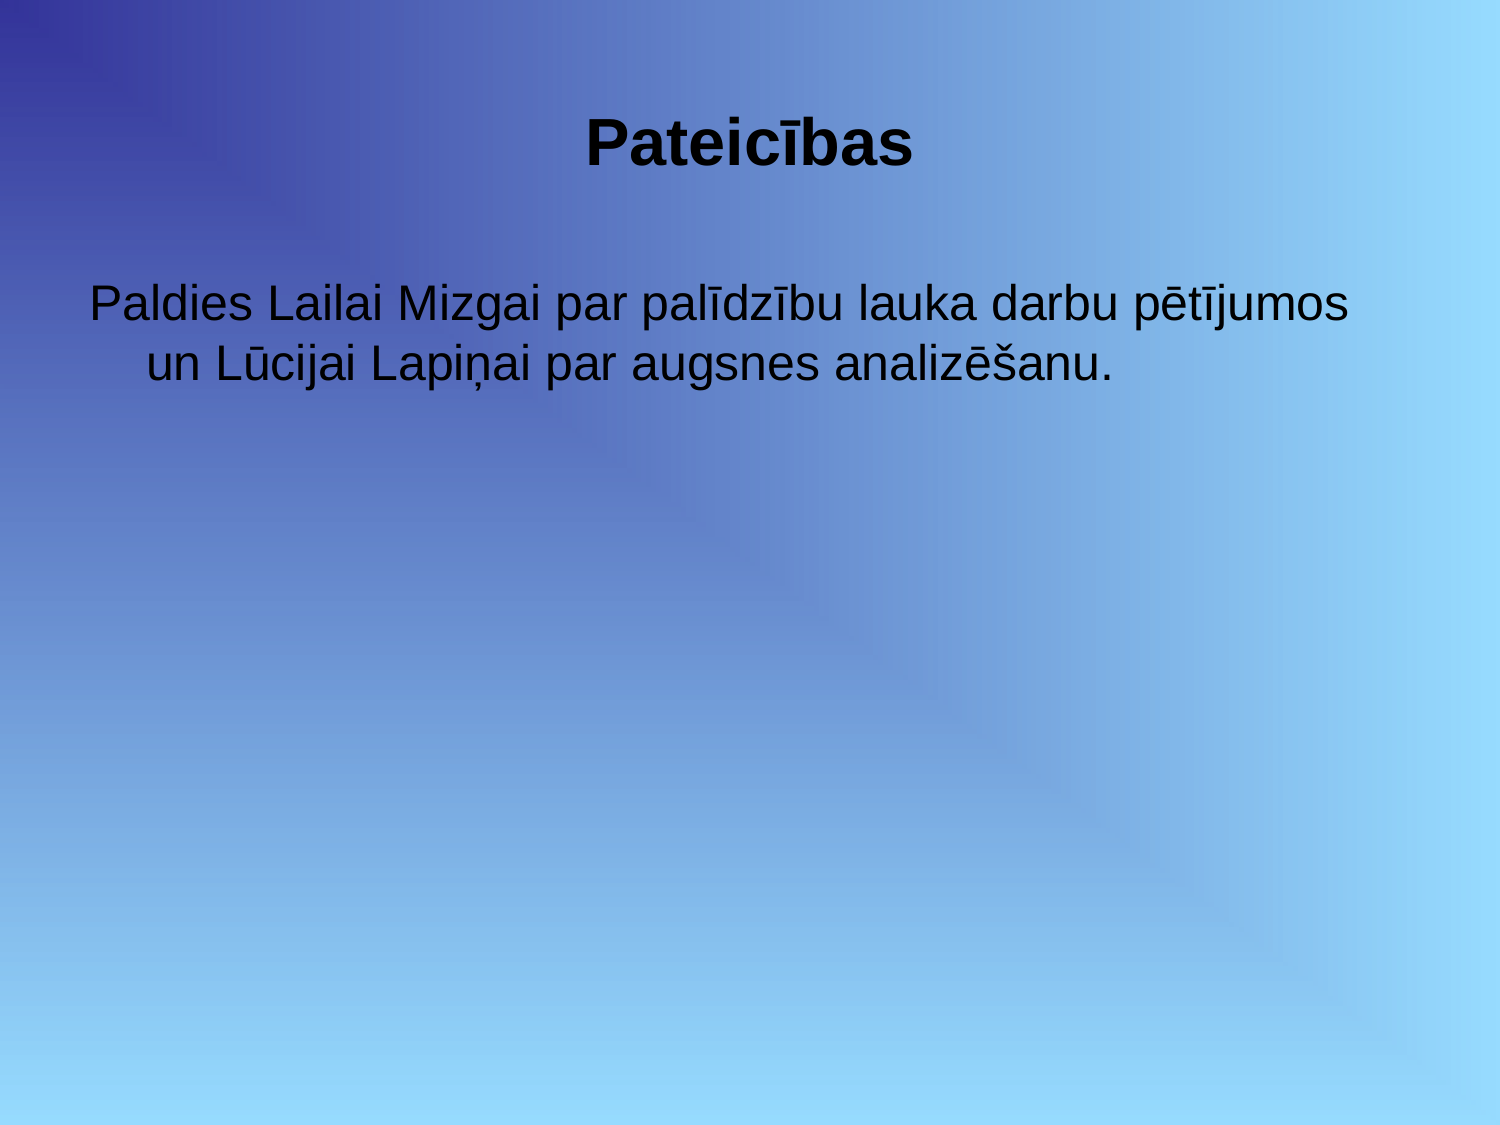

# Pateicības
Paldies Lailai Mizgai par palīdzību lauka darbu pētījumos un Lūcijai Lapiņai par augsnes analizēšanu.